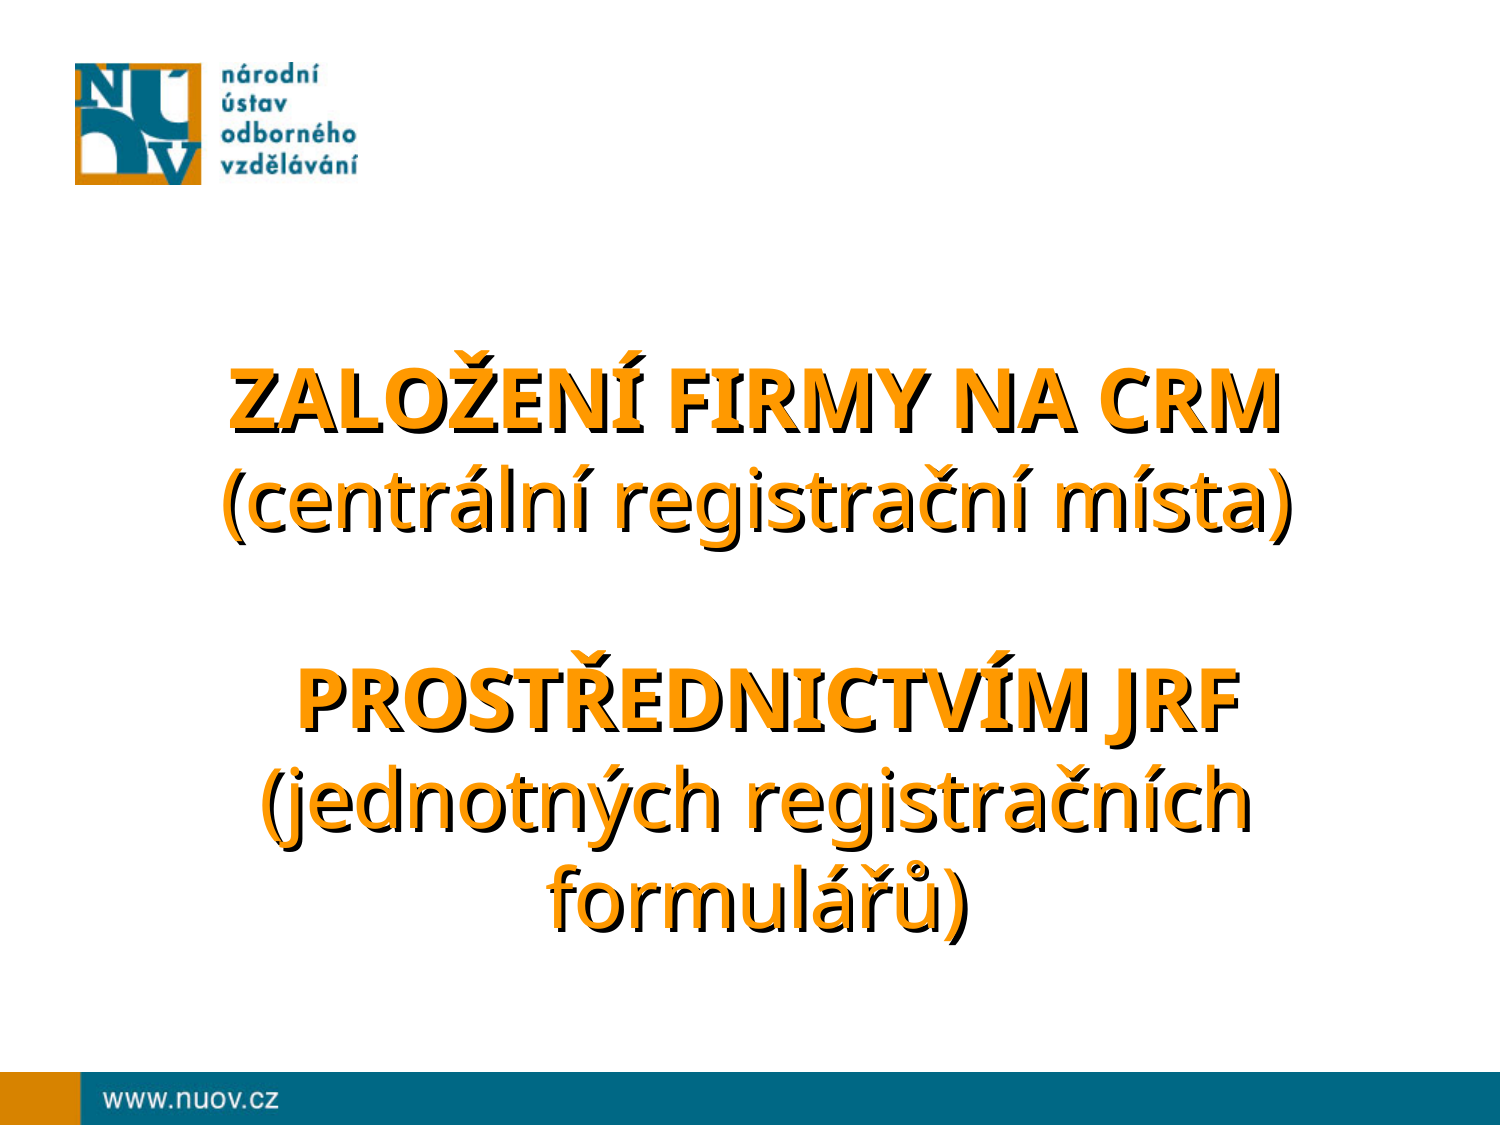

ZALOŽENÍ FIRMY NA CRM
(centrální registrační místa)
 PROSTŘEDNICTVÍM JRF
(jednotných registračních formulářů)